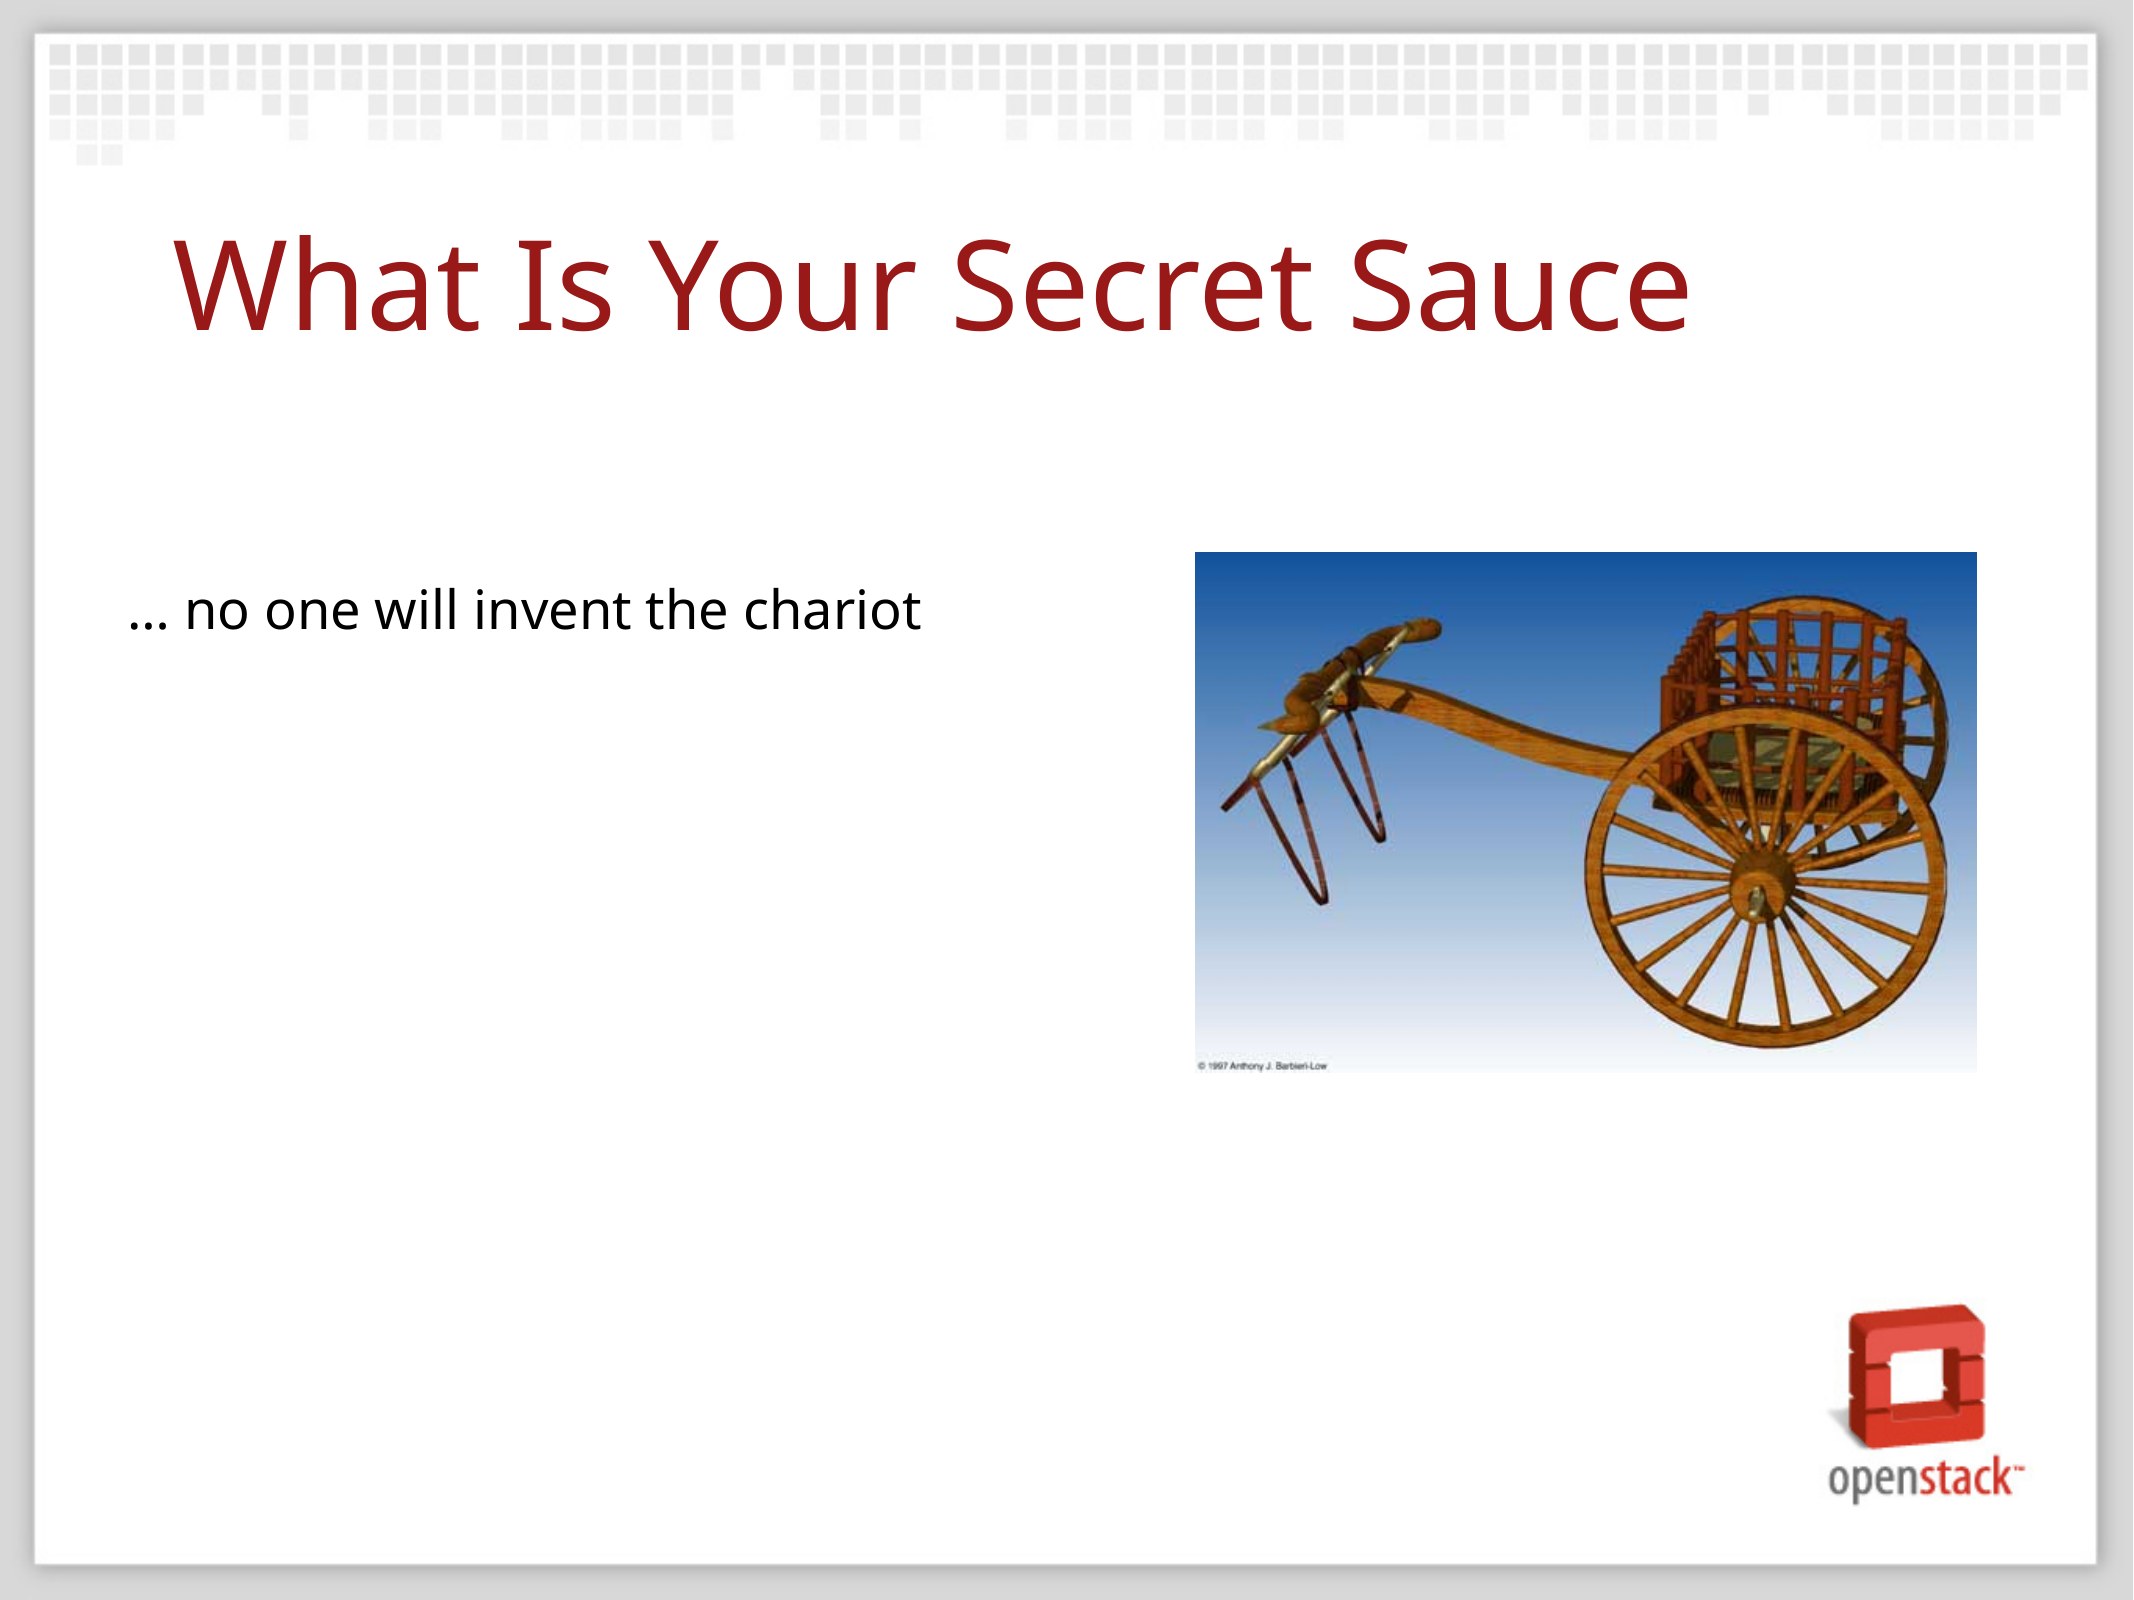

# What Is Your Secret Sauce
… no one will invent the chariot